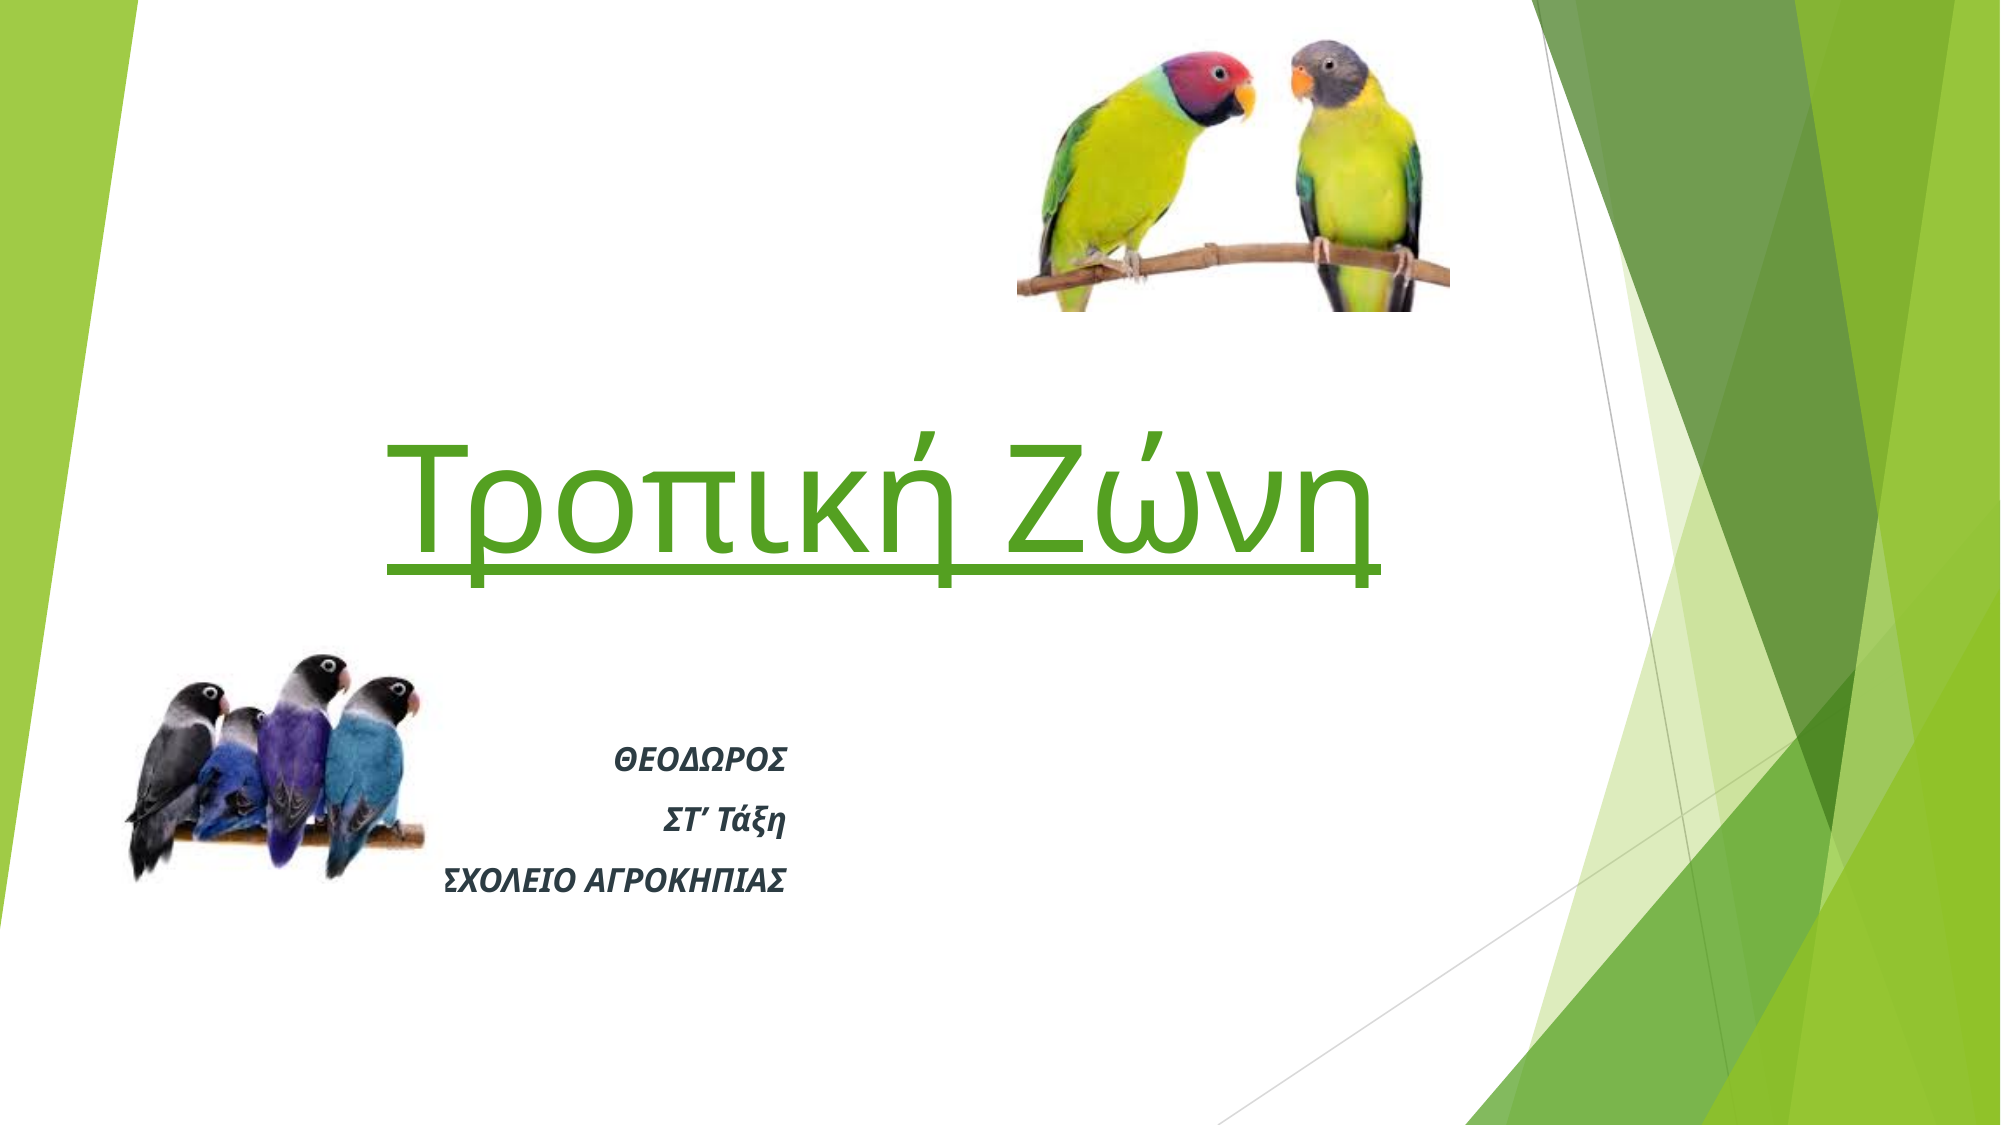

# Τροπική Ζώνη
ΘΕΟΔΩΡΟΣ
ΣΤ’ Τάξη
ΔΗΜΟΤΙΚΟ ΣΧΟΛΕΙΟ ΑΓΡΟΚΗΠΙΑΣ